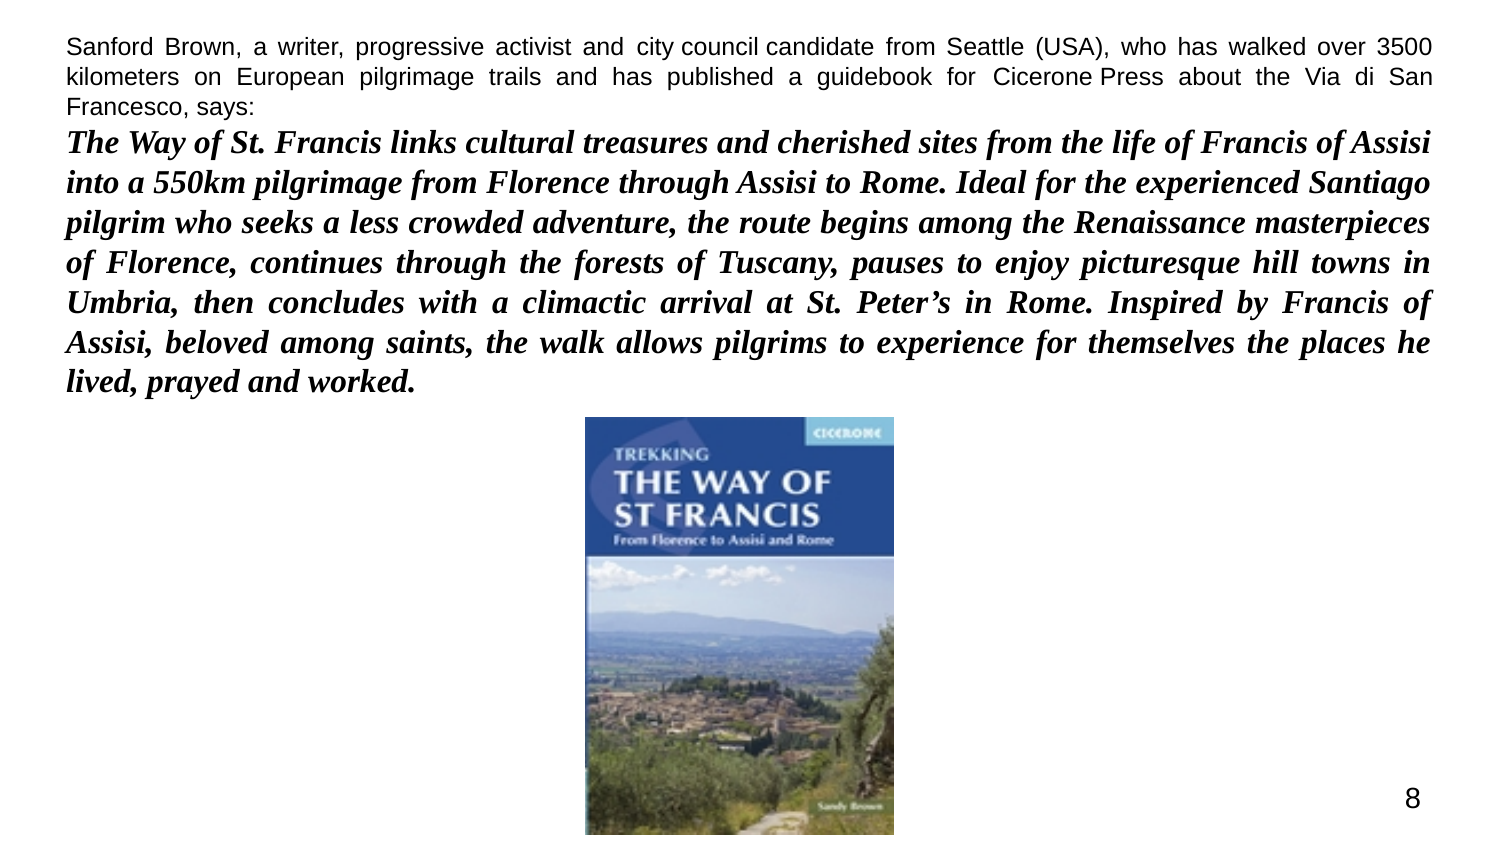

Sanford Brown, a writer, progressive activist and city council candidate from Seattle (USA), who has walked over 3500 kilometers on European pilgrimage trails and has published a guidebook for Cicerone Press about the Via di San Francesco, says:
The Way of St. Francis links cultural treasures and cherished sites from the life of Francis of Assisi into a 550km pilgrimage from Florence through Assisi to Rome. Ideal for the experienced Santiago pilgrim who seeks a less crowded adventure, the route begins among the Renaissance masterpieces of Florence, continues through the forests of Tuscany, pauses to enjoy picturesque hill towns in Umbria, then concludes with a climactic arrival at St. Peter’s in Rome. Inspired by Francis of Assisi, beloved among saints, the walk allows pilgrims to experience for themselves the places he lived, prayed and worked.
#